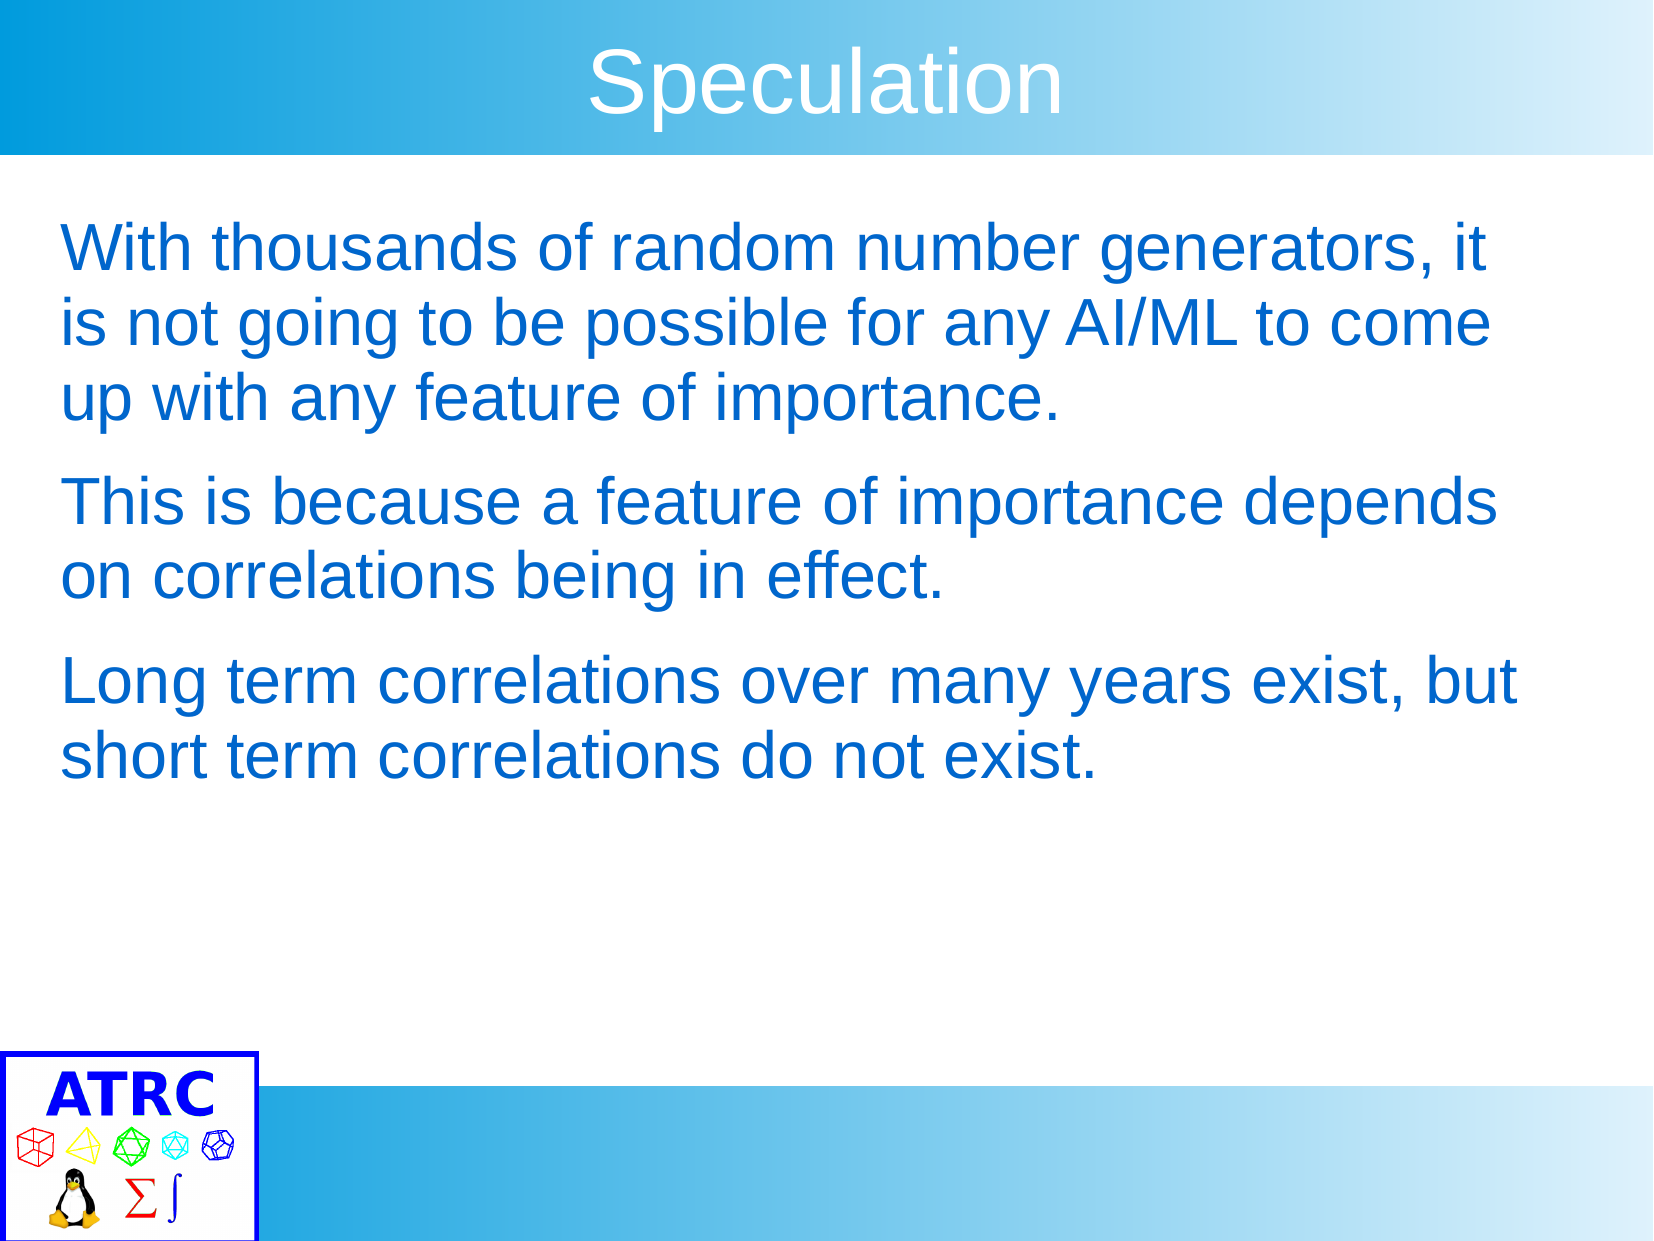

# Speculation
With thousands of random number generators, it is not going to be possible for any AI/ML to come up with any feature of importance.
This is because a feature of importance depends on correlations being in effect.
Long term correlations over many years exist, but short term correlations do not exist.